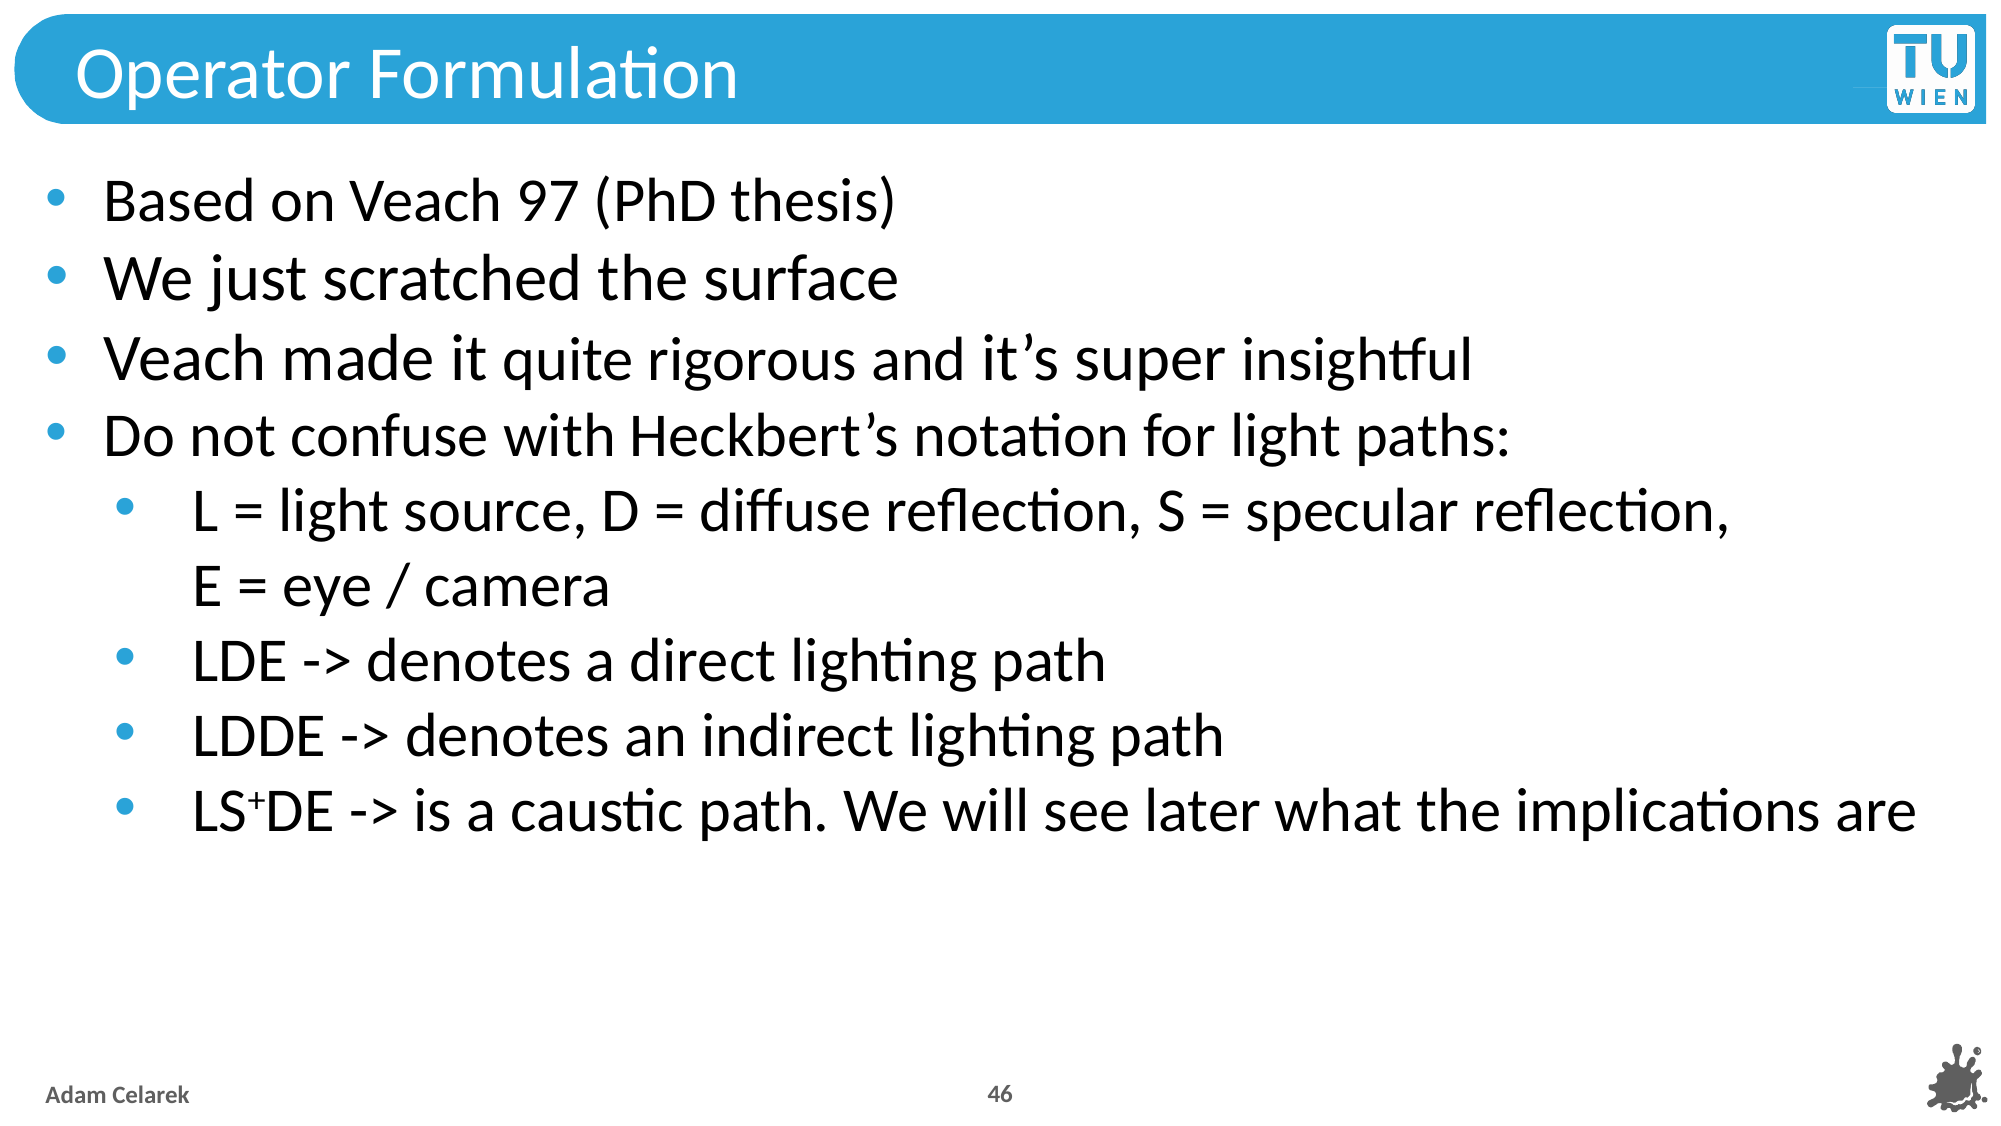

# Operator Formulation
Based on Veach 97 (PhD thesis)
We just scratched the surface
Veach made it quite rigorous and it’s super insightful
Do not confuse with Heckbert’s notation for light paths:
L = light source, D = diffuse reflection, S = specular reflection,
E = eye / camera
LDE -> denotes a direct lighting path
LDDE -> denotes an indirect lighting path
LS+DE -> is a caustic path. We will see later what the implications are
Adam Celarek